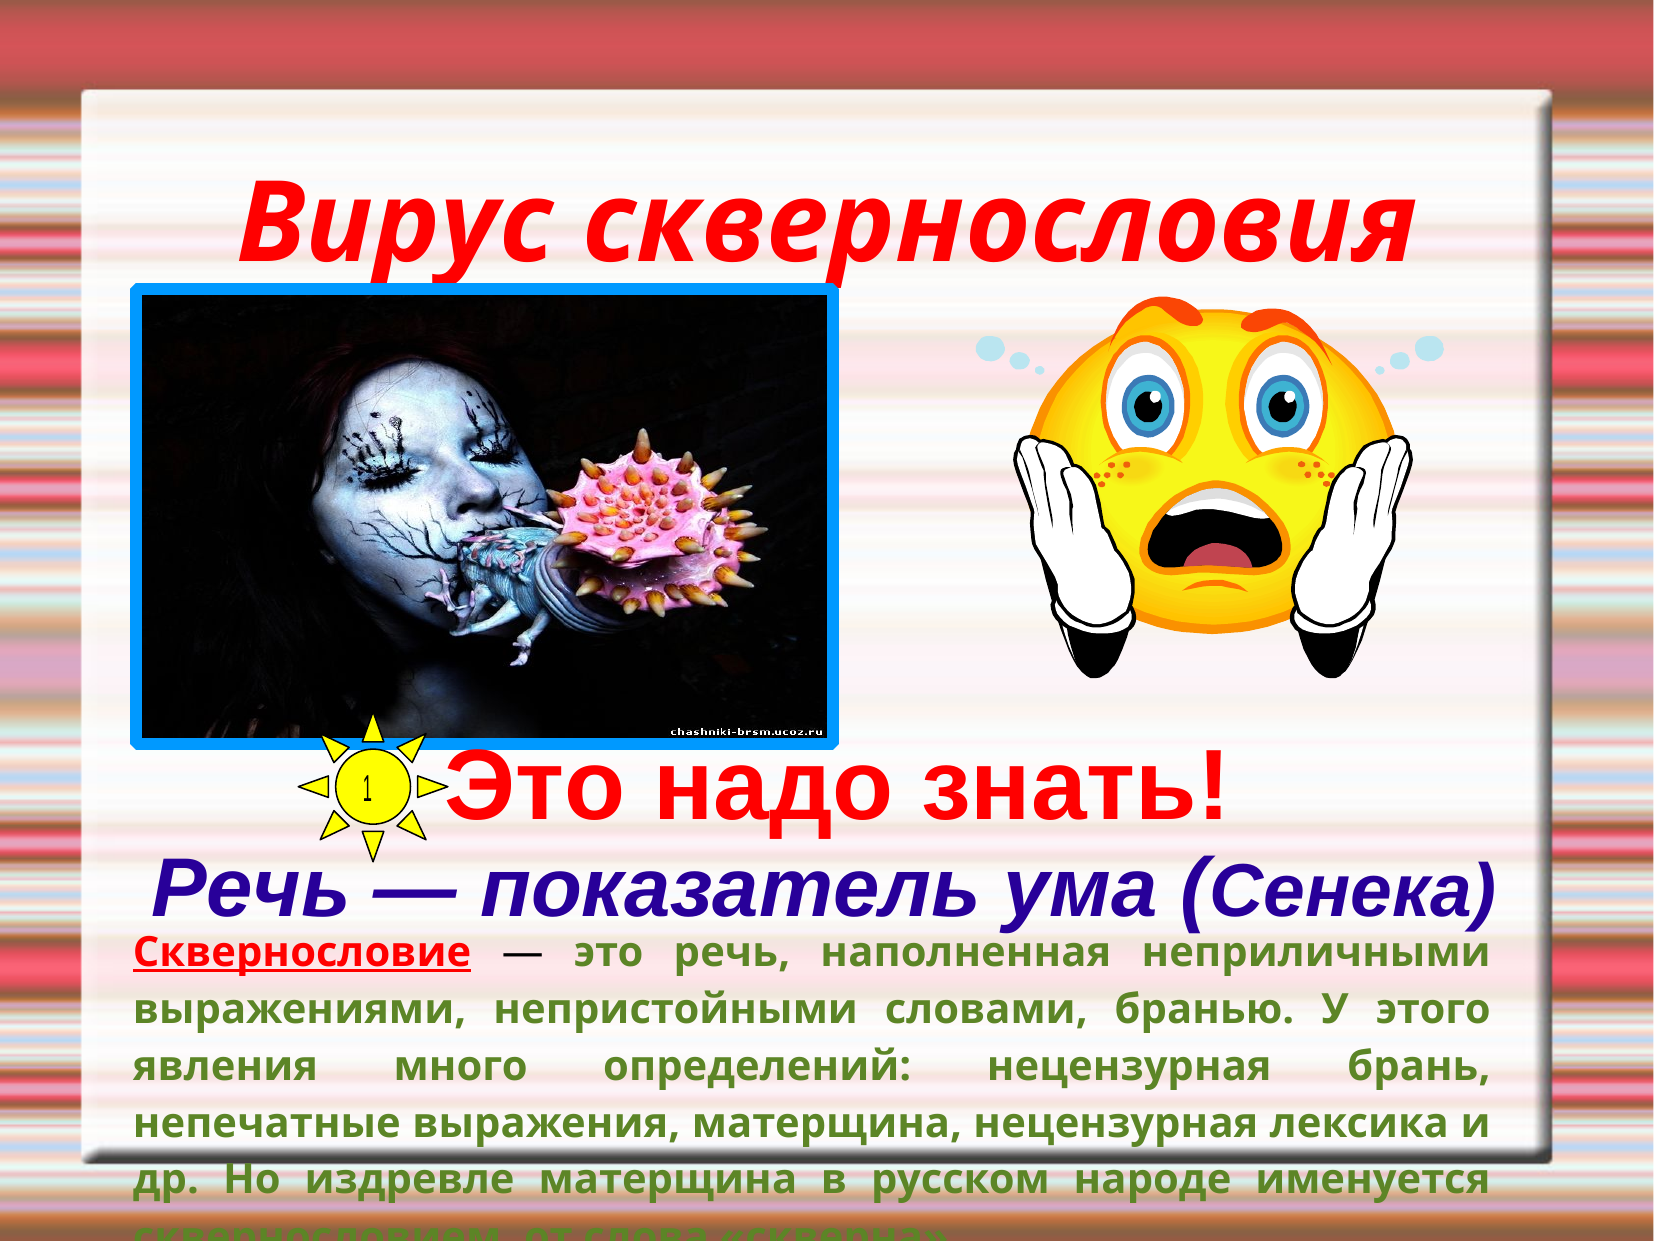

# Вирус сквернословия
 Это надо знать!
Речь — показатель ума (Сенека)
Сквернословие — это речь, наполненная неприличными выражениями, непристойными словами, бранью. У этого явления много определений: нецензурная брань, непечатные выражения, матерщина, нецензурная лексика и др. Но издревле матерщина в русском народе именуется сквернословием, от слова «скверна».